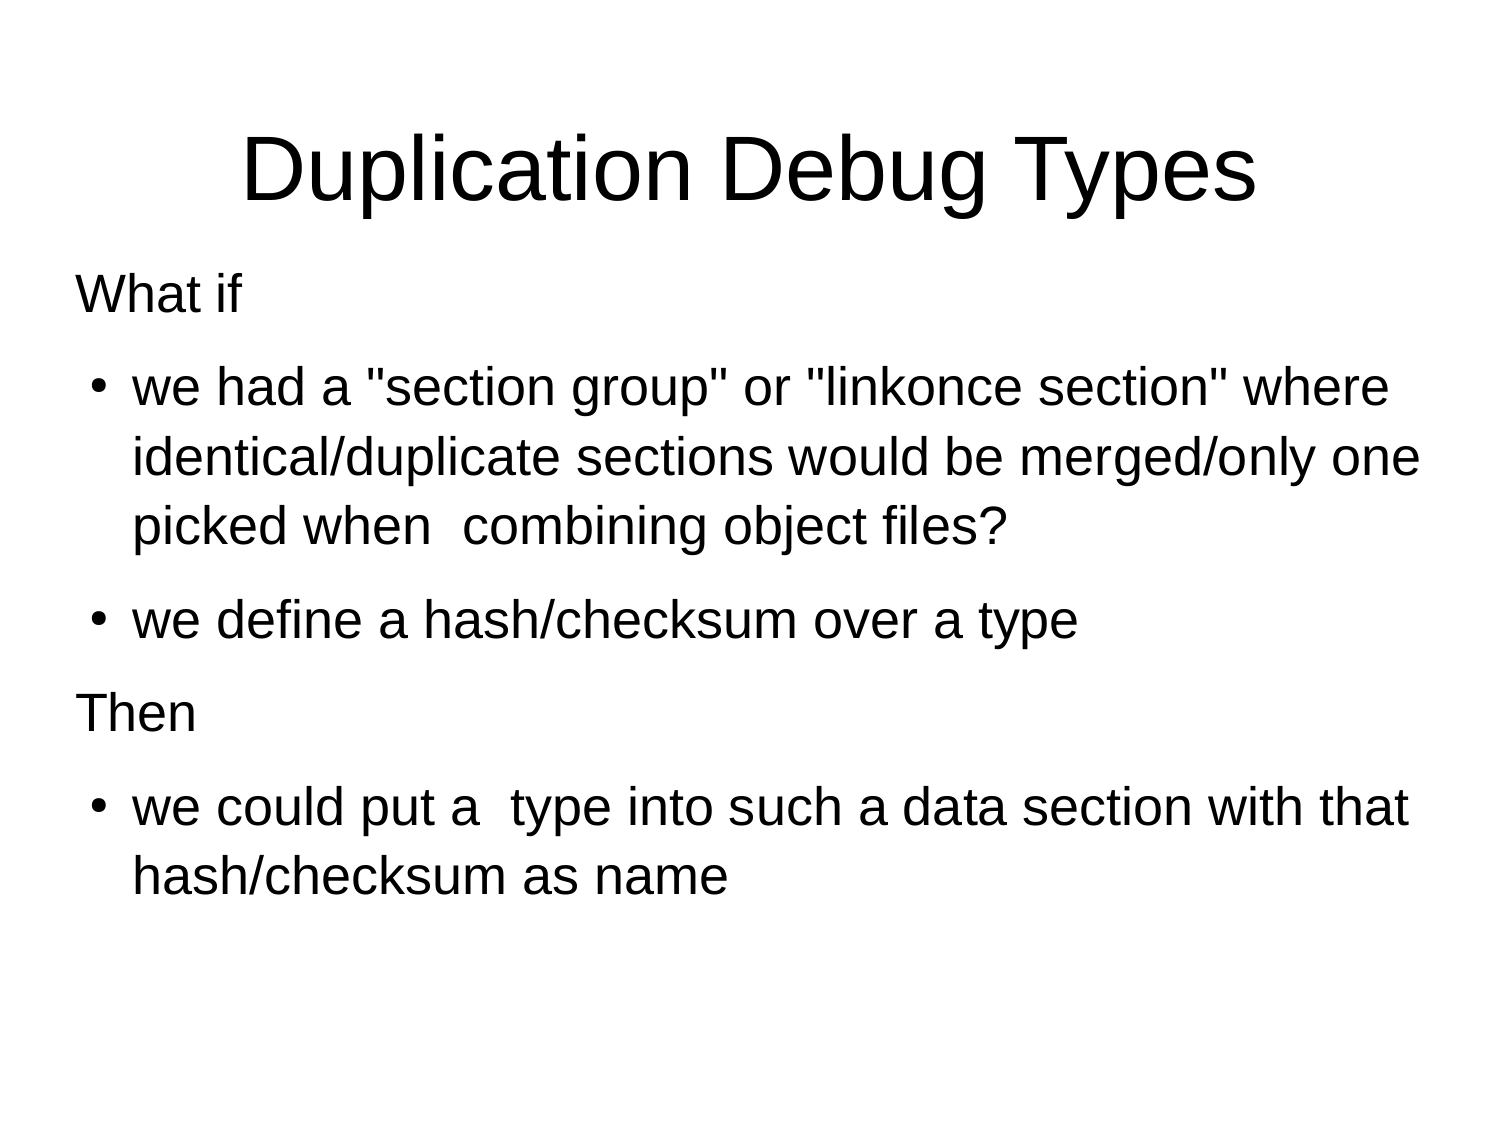

# Duplication Debug Types
What if
we had a "section group" or "linkonce section" where identical/duplicate sections would be merged/only one picked when combining object files?
we define a hash/checksum over a type
Then
we could put a type into such a data section with that hash/checksum as name